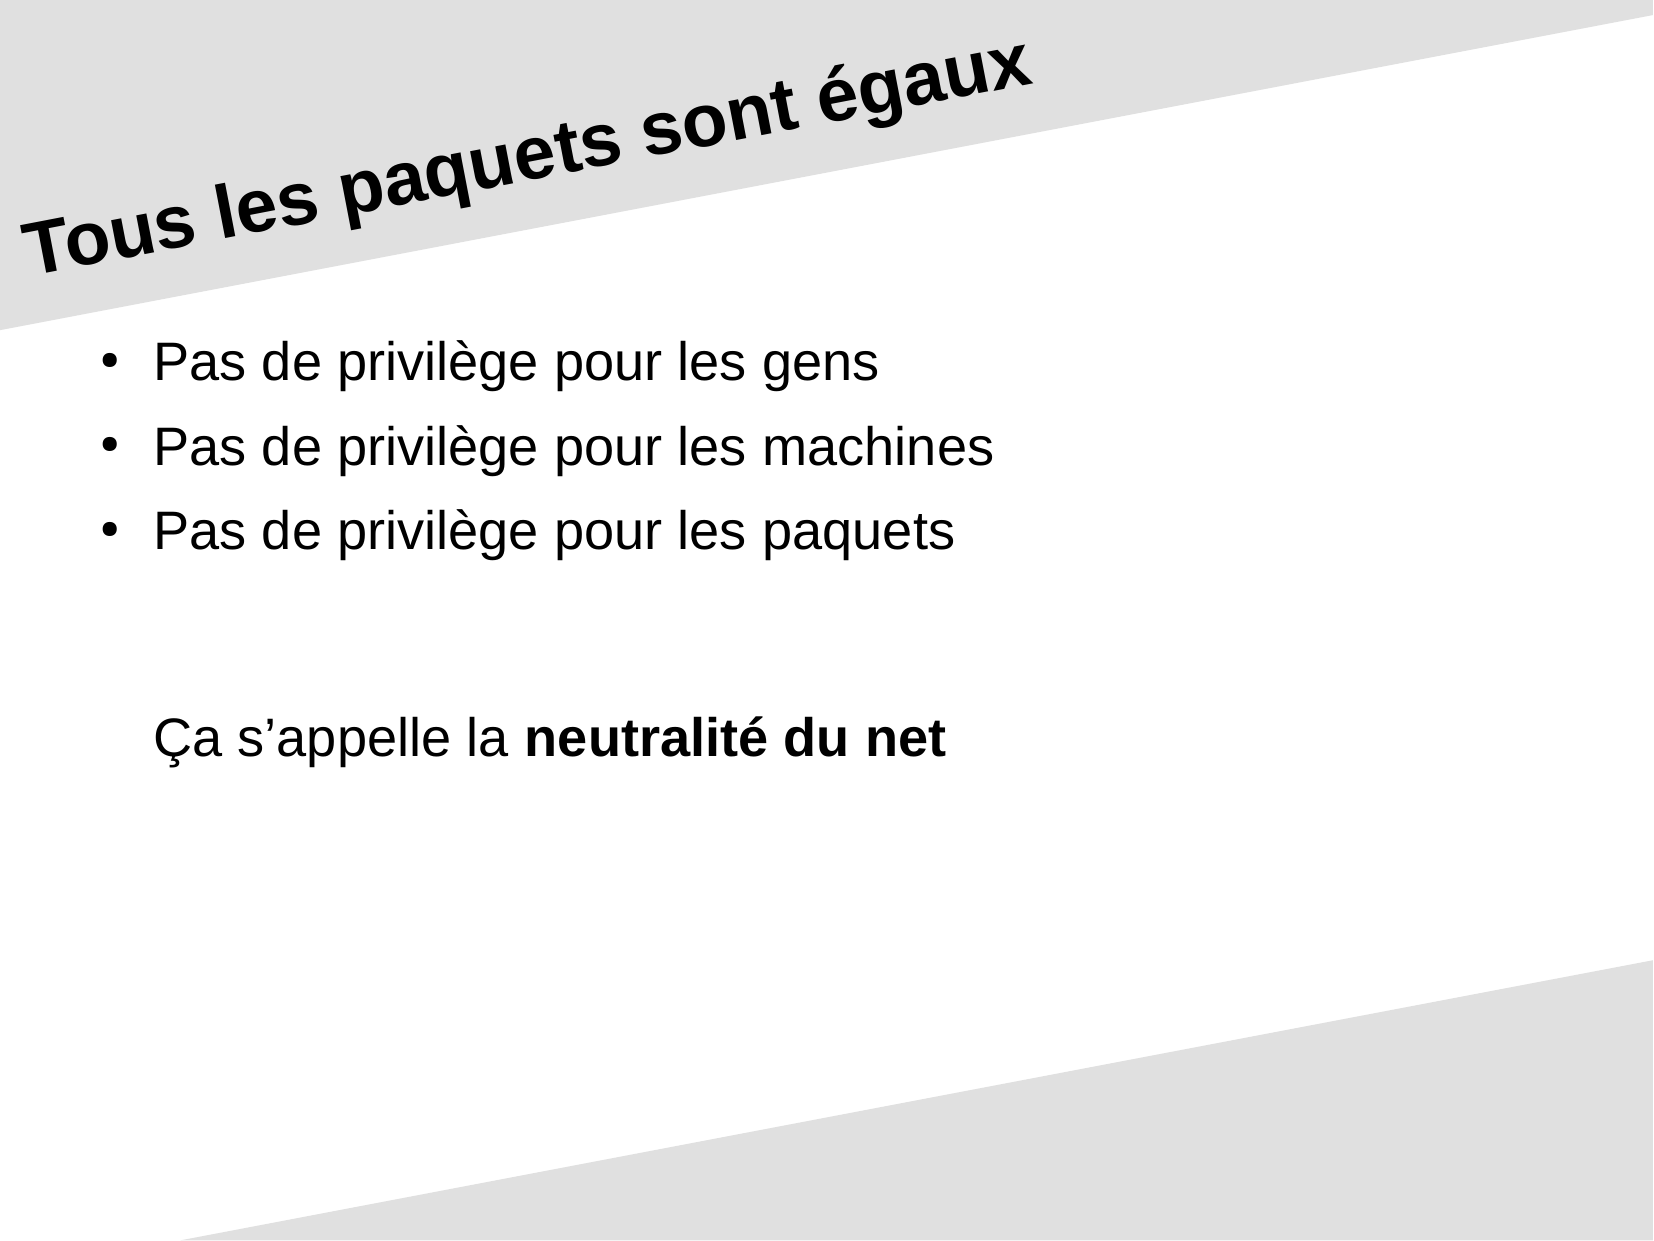

# Tous les paquets sont égaux
Pas de privilège pour les gens
Pas de privilège pour les machines
Pas de privilège pour les paquets
Ça s’appelle la neutralité du net